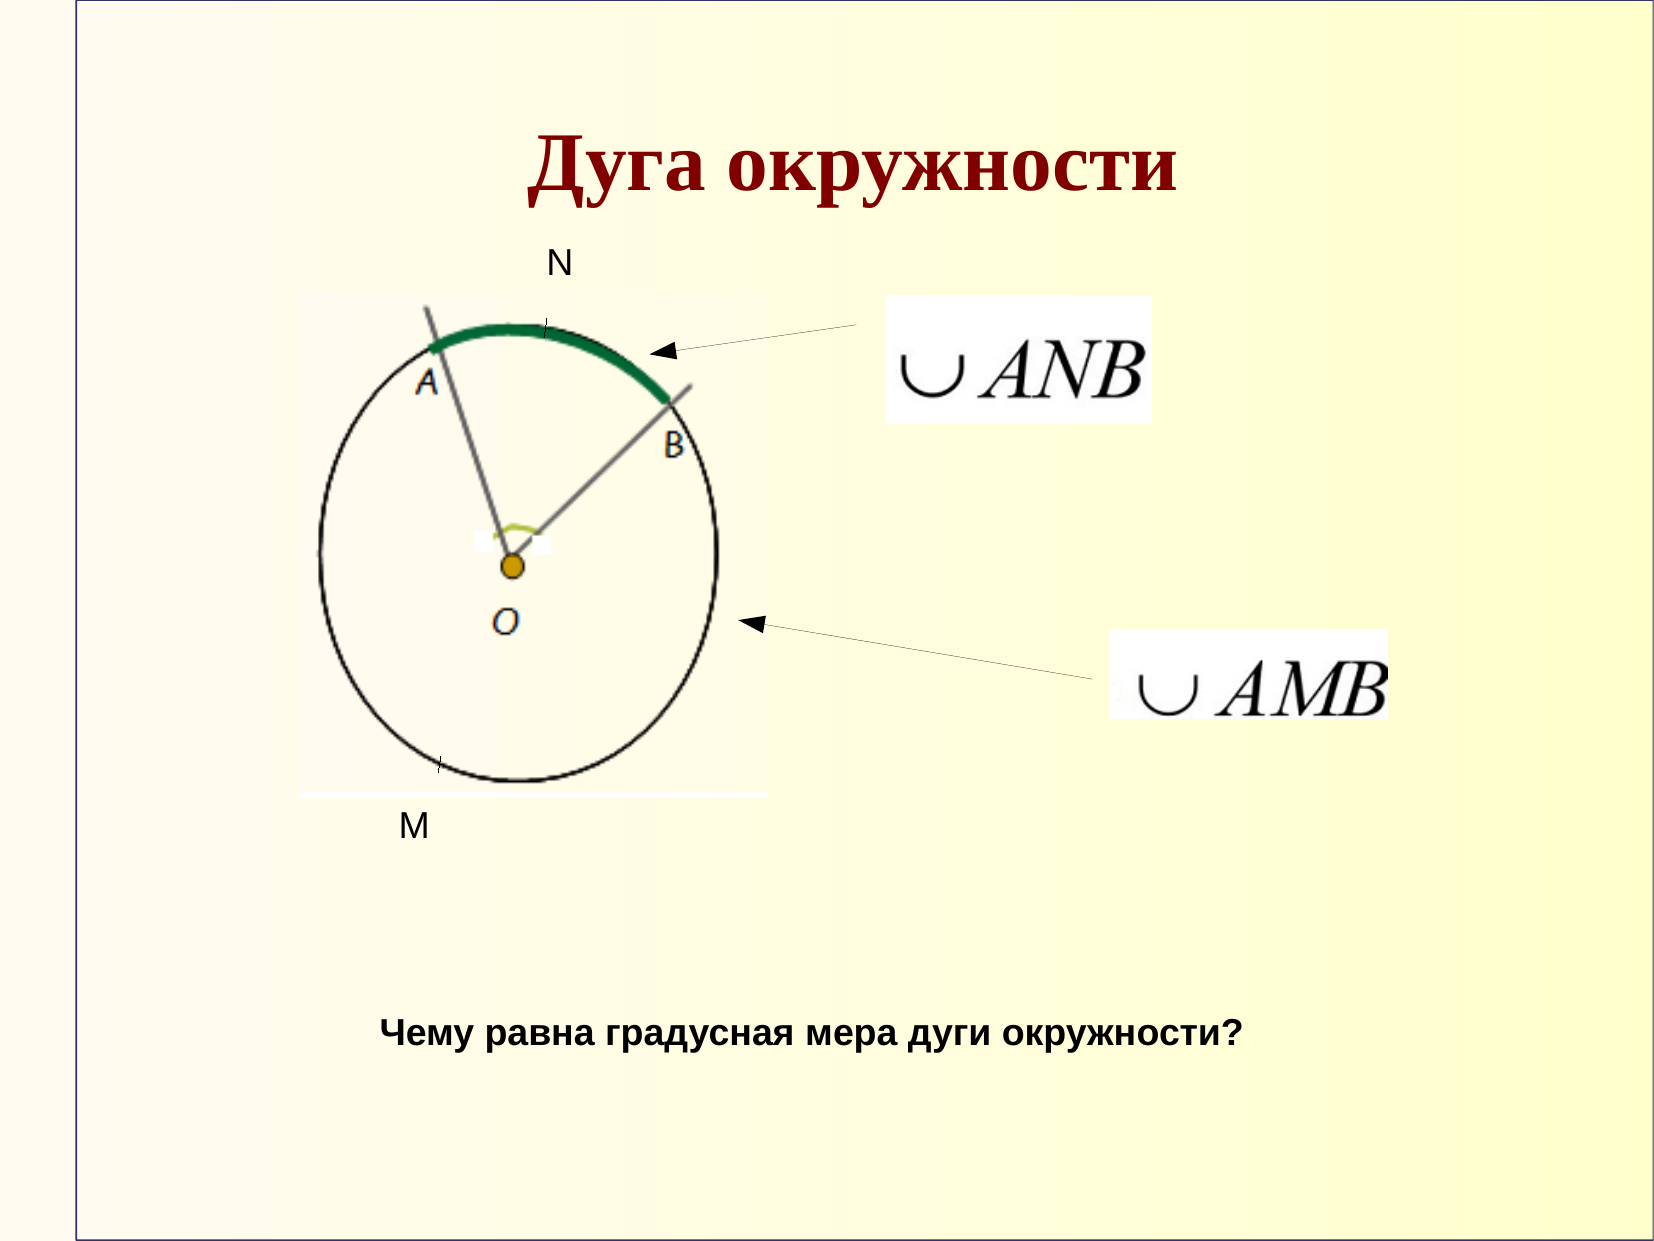

# Дуга окружности
N
M
Чему равна градусная мера дуги окружности?